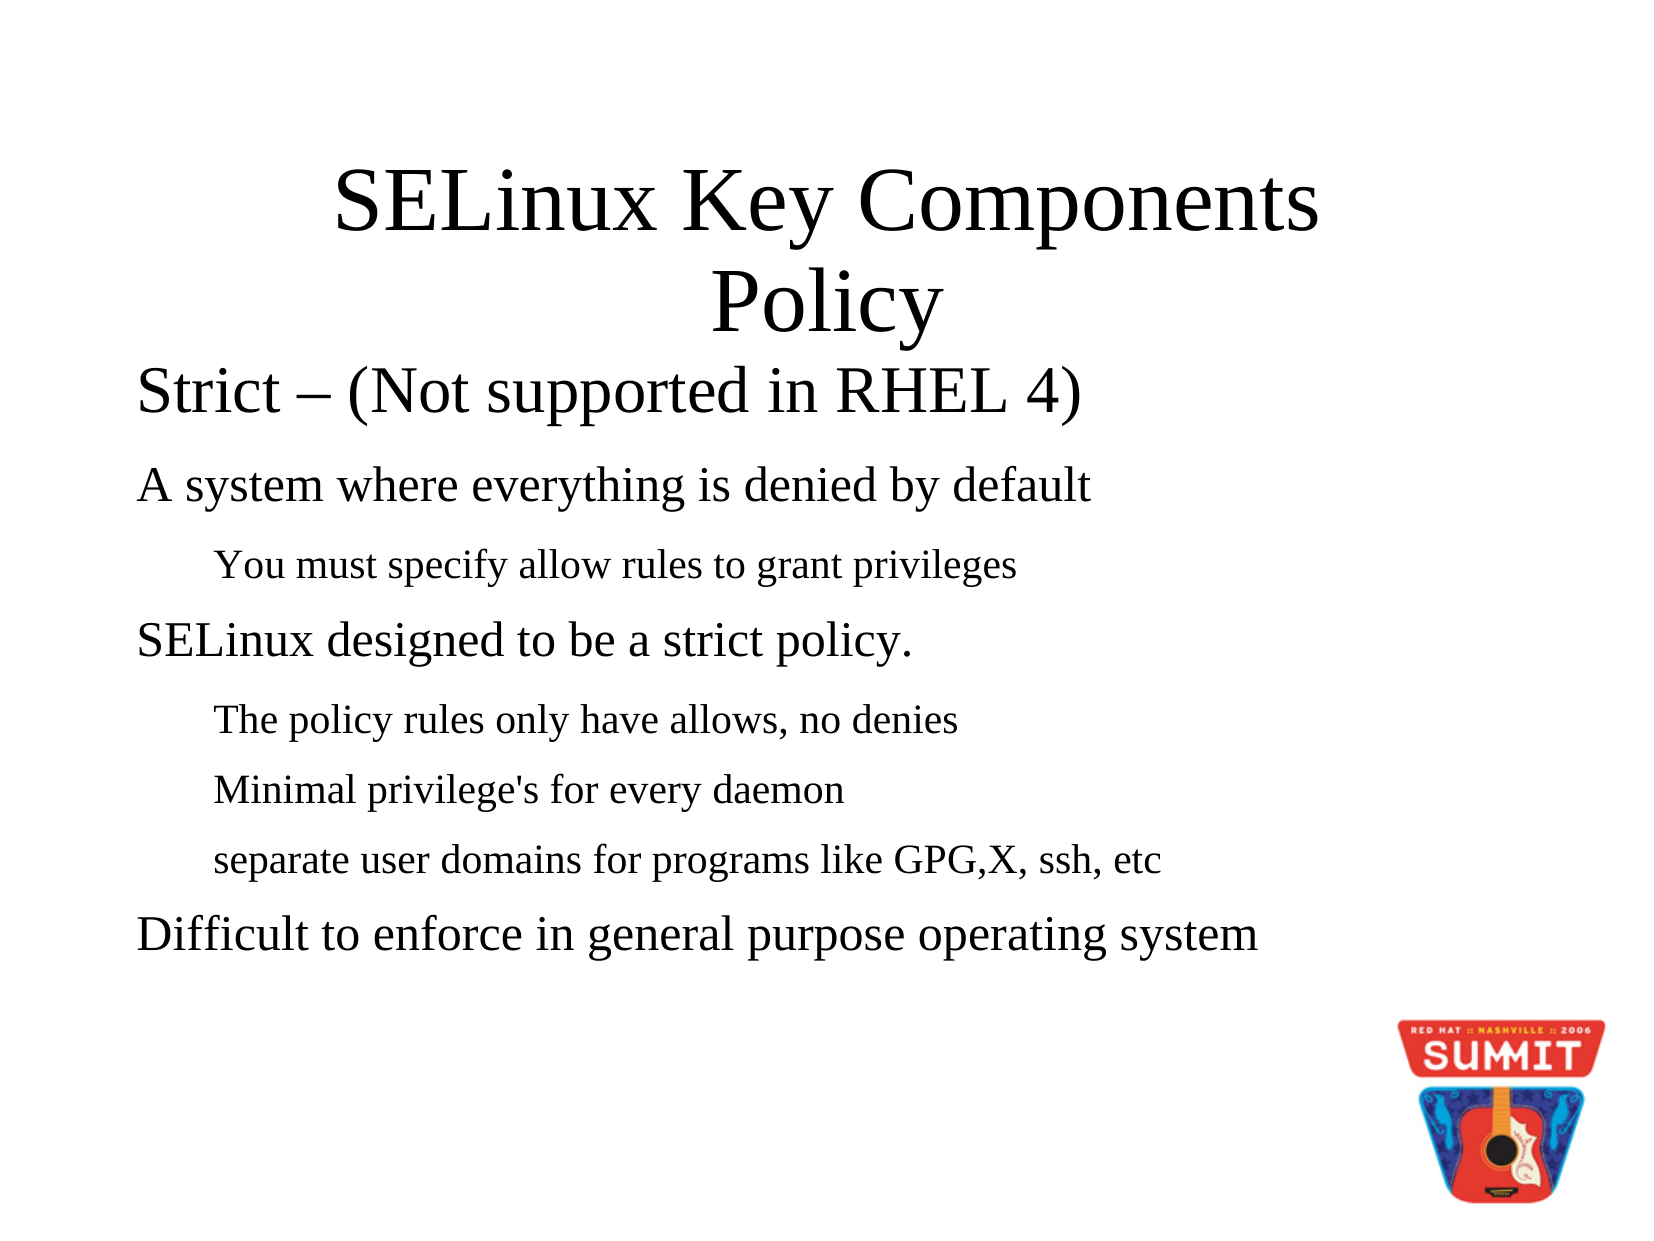

# SELinux Key Components Policy
Strict – (Not supported in RHEL 4)
A system where everything is denied by default
You must specify allow rules to grant privileges
SELinux designed to be a strict policy.
The policy rules only have allows, no denies
Minimal privilege's for every daemon
separate user domains for programs like GPG,X, ssh, etc
Difficult to enforce in general purpose operating system